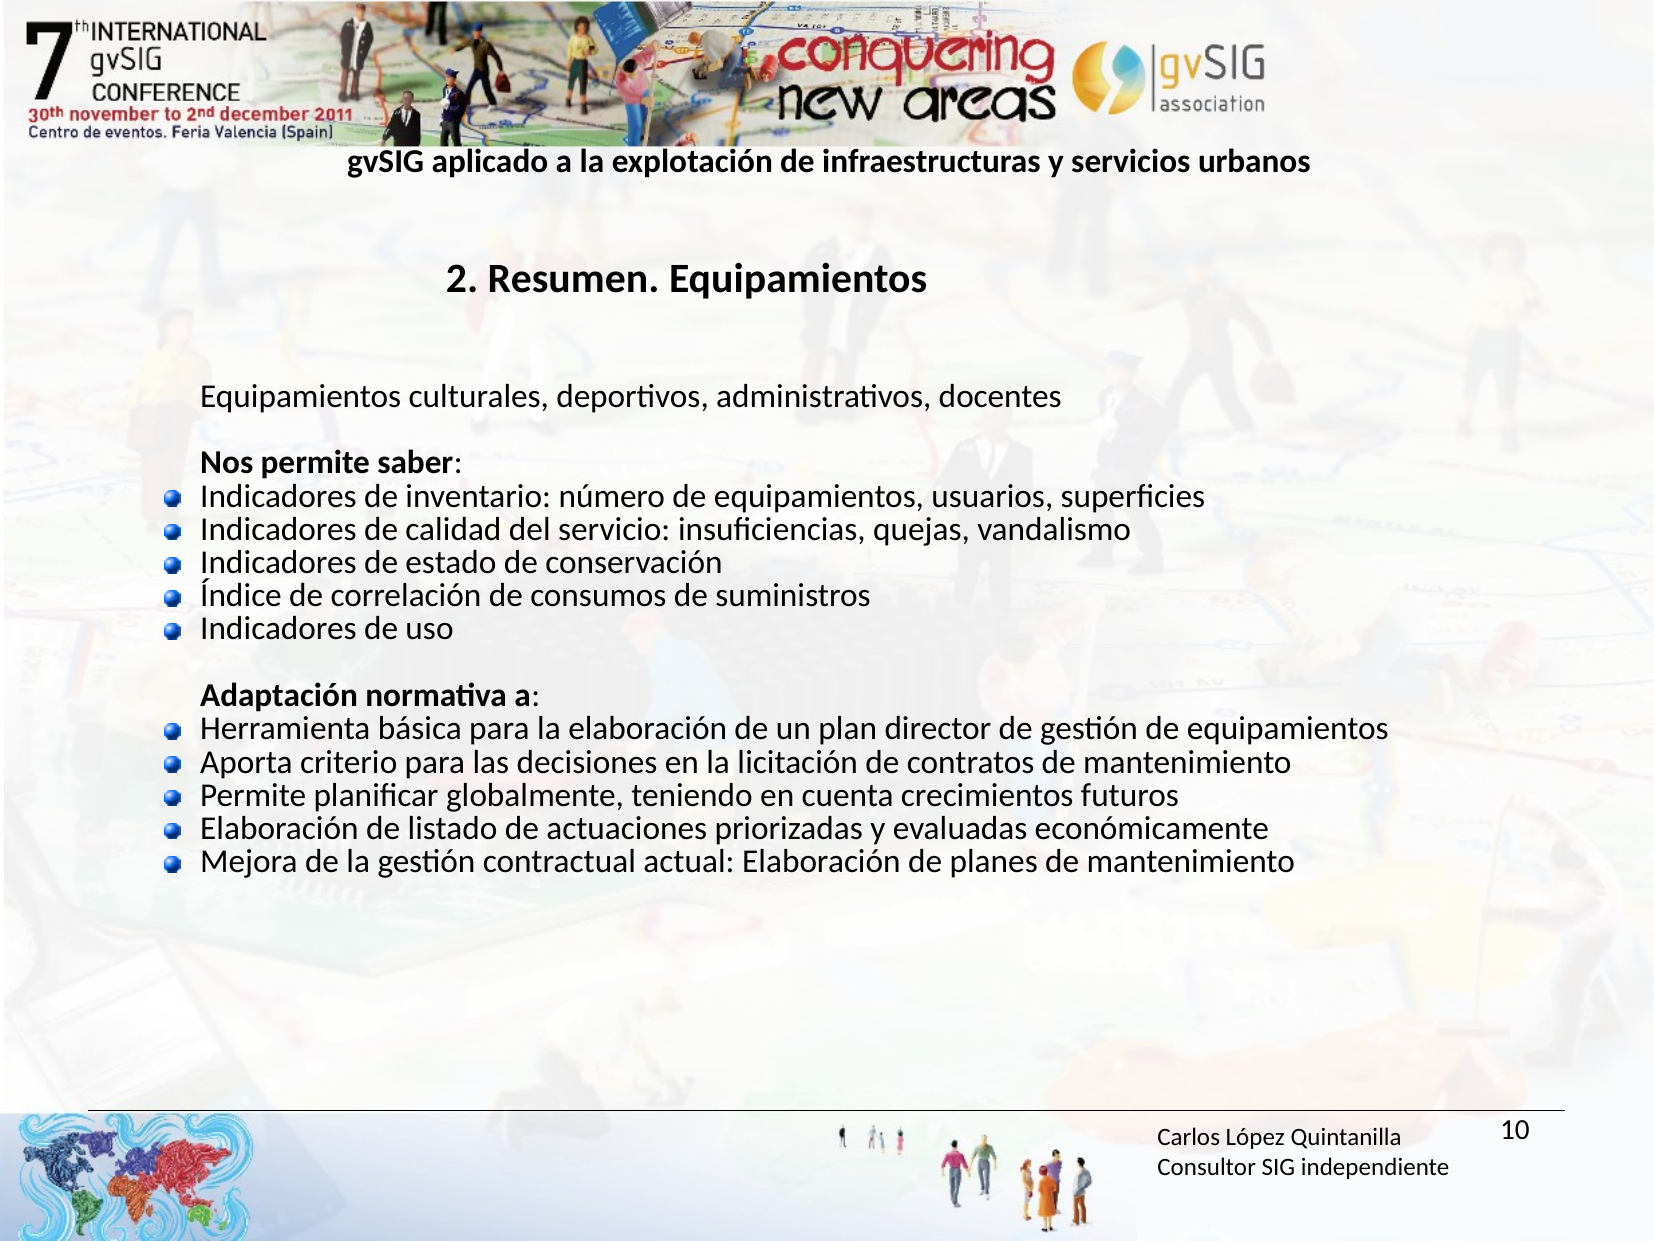

# gvSIG aplicado a la explotación de infraestructuras y servicios urbanos
2. Resumen. Equipamientos
Equipamientos culturales, deportivos, administrativos, docentes
Nos permite saber:
Indicadores de inventario: número de equipamientos, usuarios, superficies
Indicadores de calidad del servicio: insuficiencias, quejas, vandalismo
Indicadores de estado de conservación
Índice de correlación de consumos de suministros
Indicadores de uso
Adaptación normativa a:
Herramienta básica para la elaboración de un plan director de gestión de equipamientos
Aporta criterio para las decisiones en la licitación de contratos de mantenimiento
Permite planificar globalmente, teniendo en cuenta crecimientos futuros
Elaboración de listado de actuaciones priorizadas y evaluadas económicamente
Mejora de la gestión contractual actual: Elaboración de planes de mantenimiento
Carlos López Quintanilla
Consultor SIG independiente